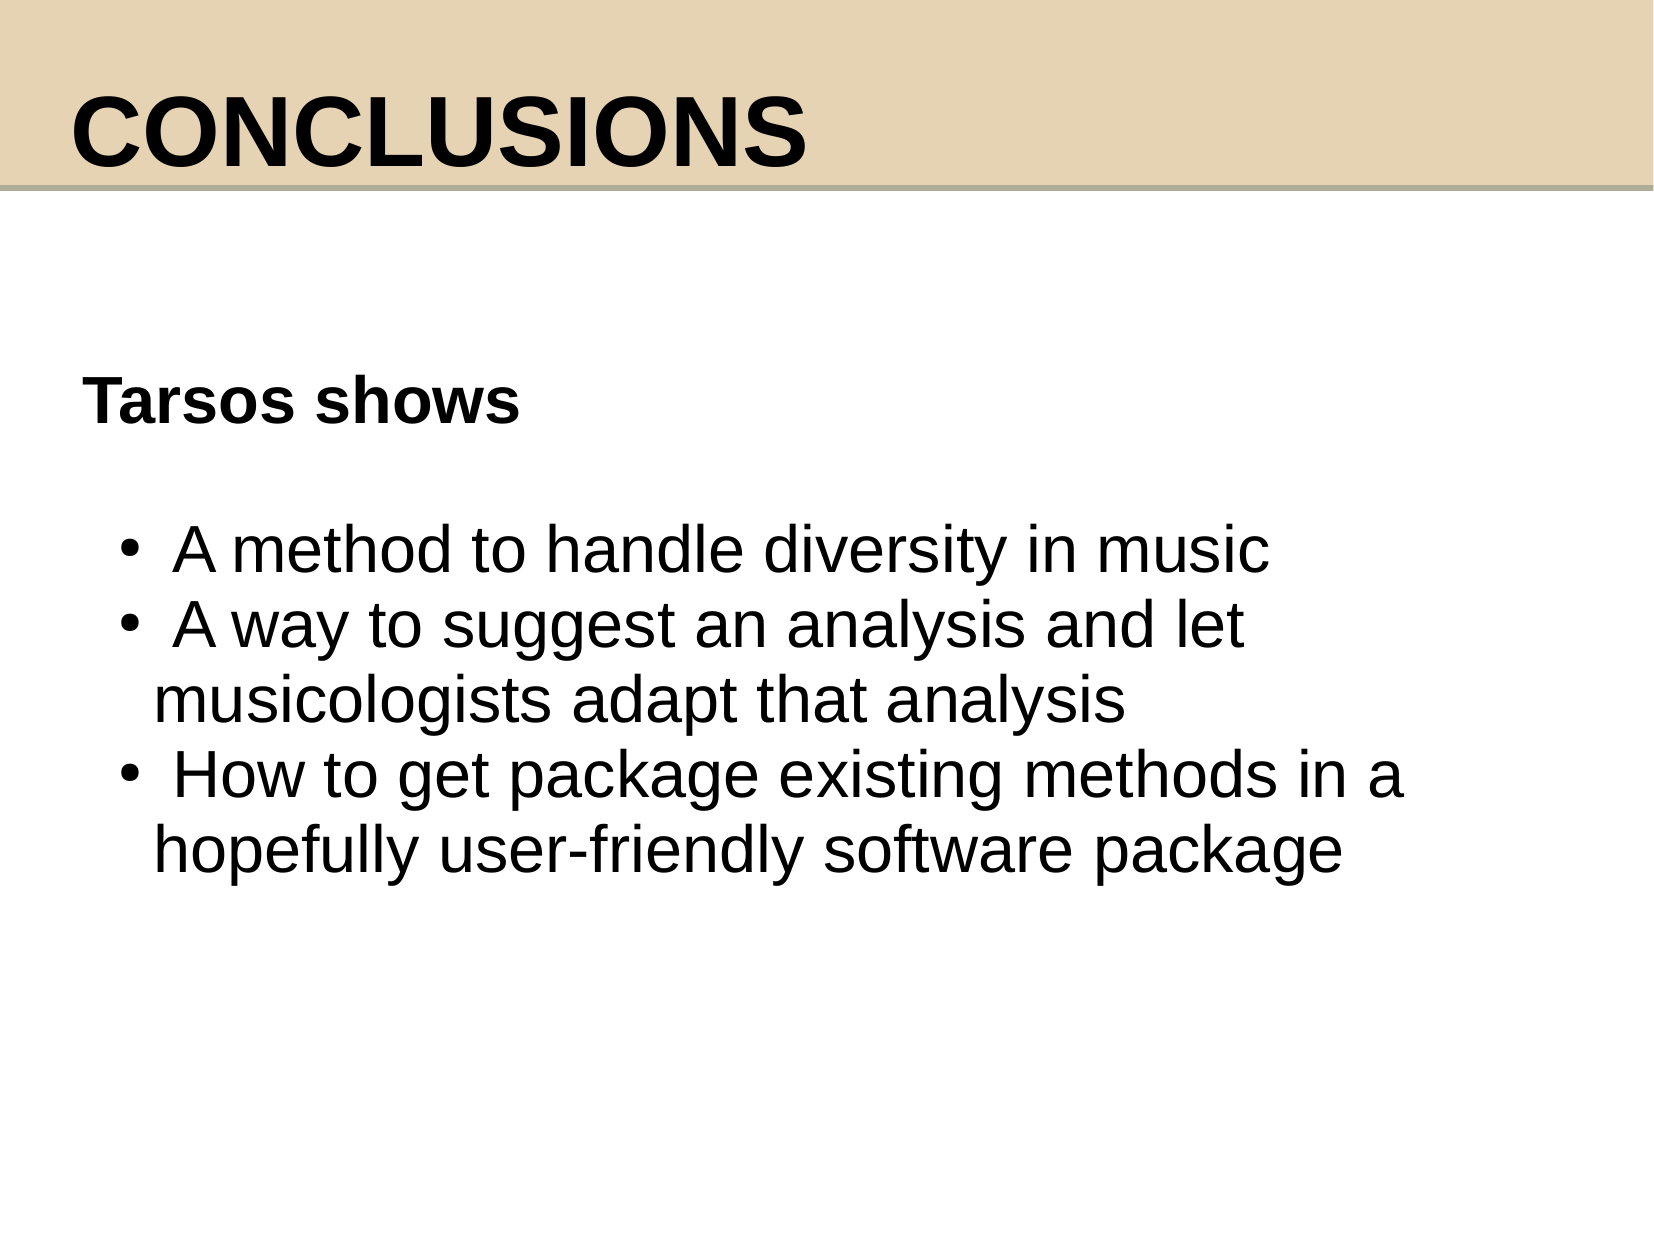

CONCLUSIONS
#
Tarsos shows
 A method to handle diversity in music
 A way to suggest an analysis and let musicologists adapt that analysis
 How to get package existing methods in a hopefully user-friendly software package